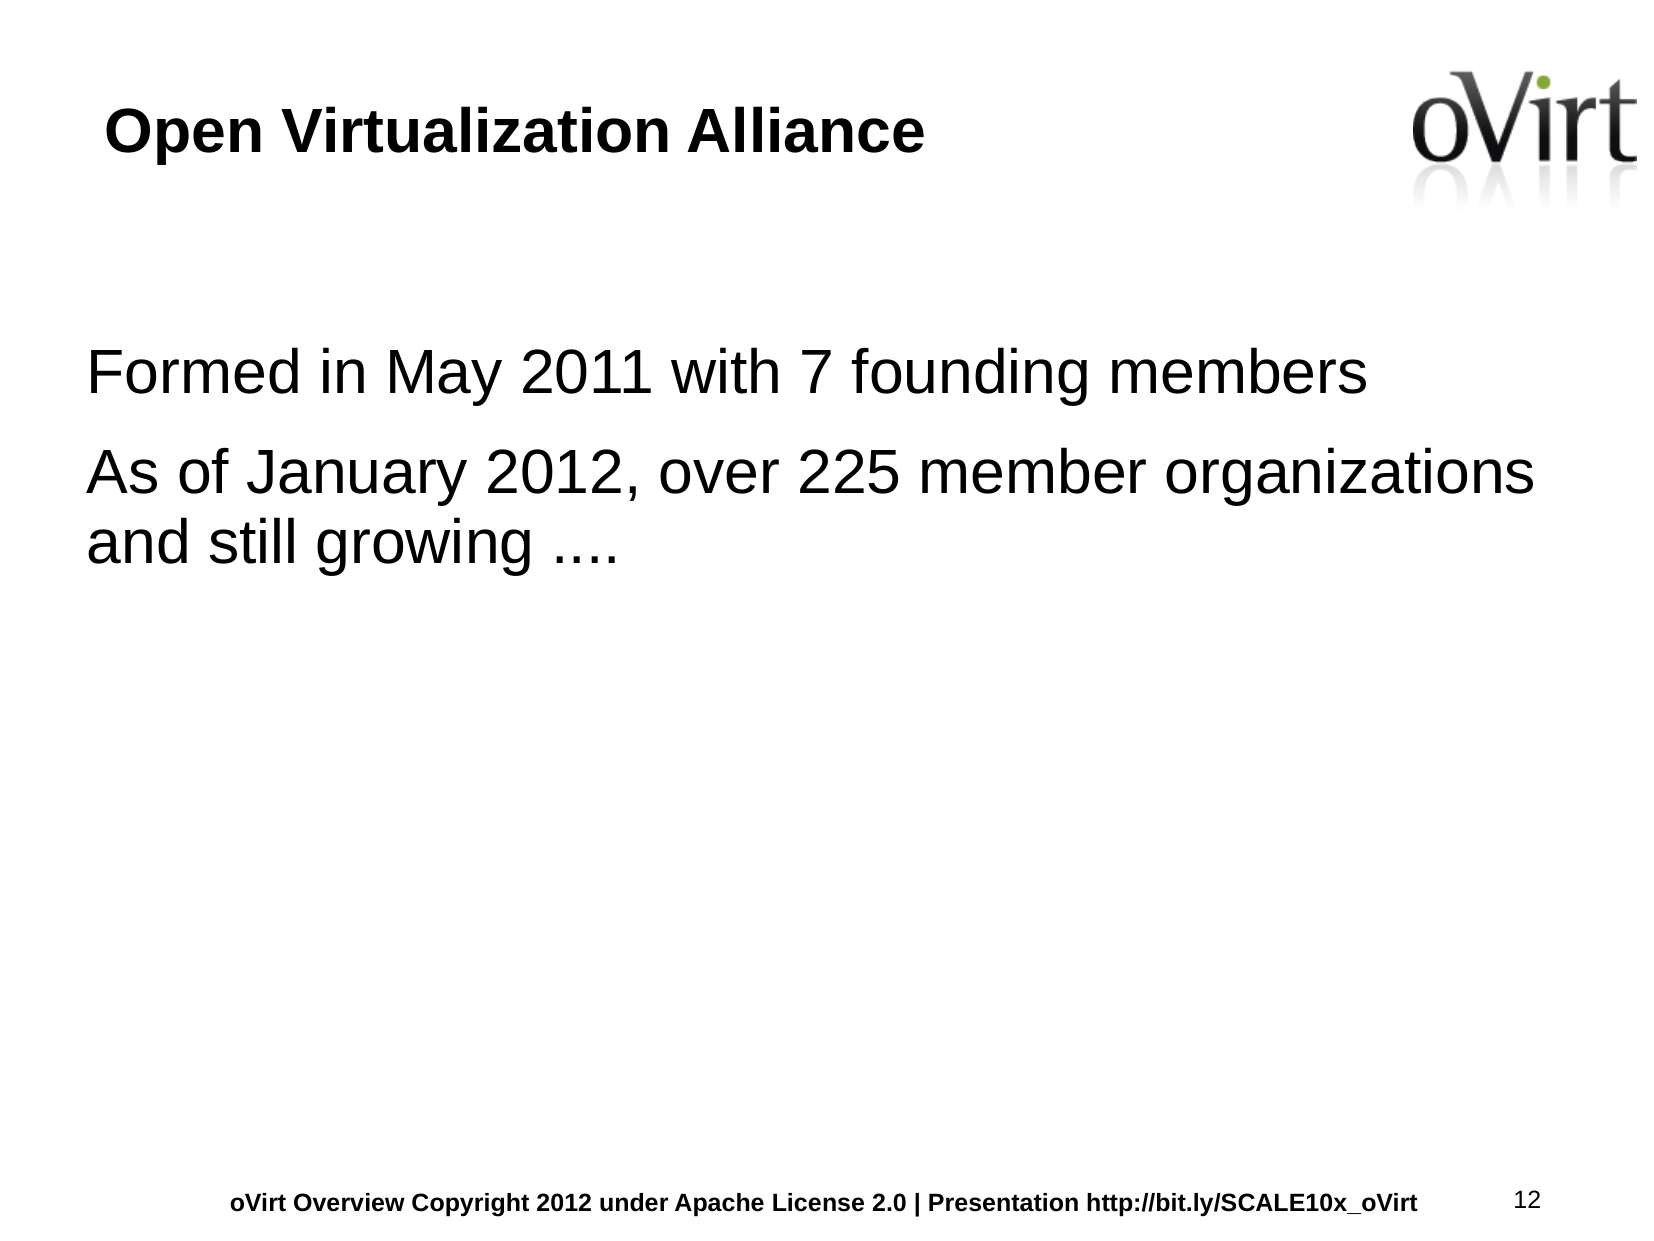

# Open Virtualization Alliance
Formed in May 2011 with 7 founding members
As of January 2012, over 225 member organizations and still growing ....